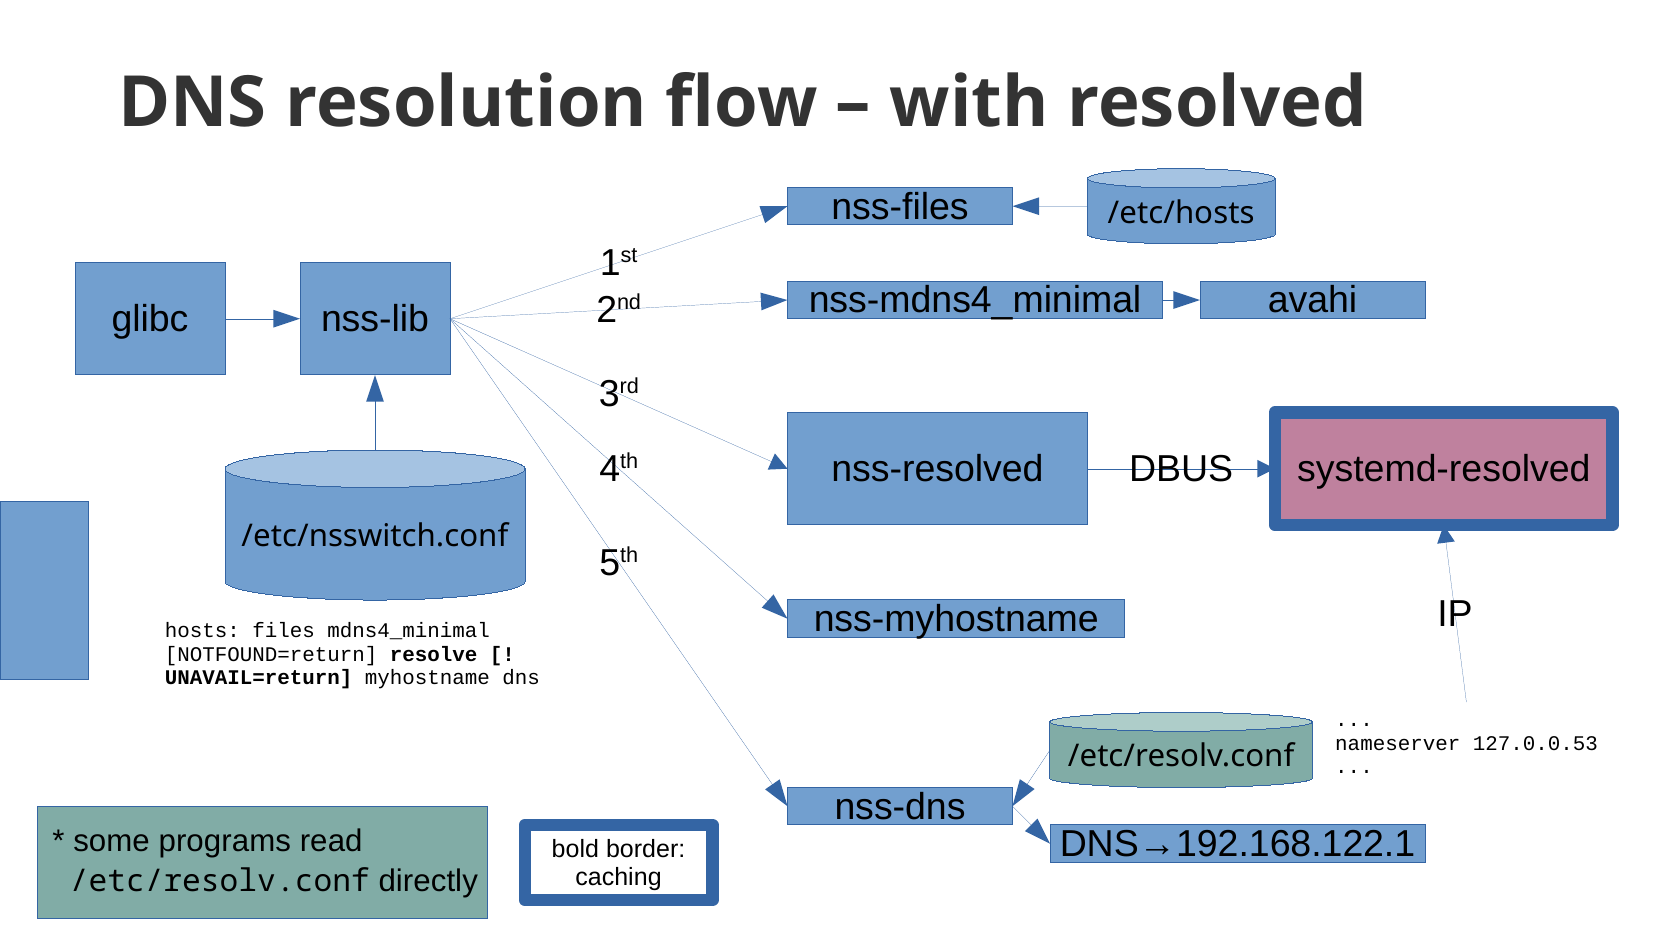

# DNS resolution flow – with resolved
/etc/hosts
nss-files
glibc
nss-lib
nss-mdns4_minimal
avahi
nss-resolved
systemd-resolved
/etc/nsswitch.conf
nss-myhostname
hosts: files mdns4_minimal [NOTFOUND=return] resolve [!UNAVAIL=return] myhostname dns
...
nameserver 127.0.0.53
...
/etc/resolv.conf
nss-dns
* some programs read
 /etc/resolv.conf directly
bold border:
caching
DNS→192.168.122.1